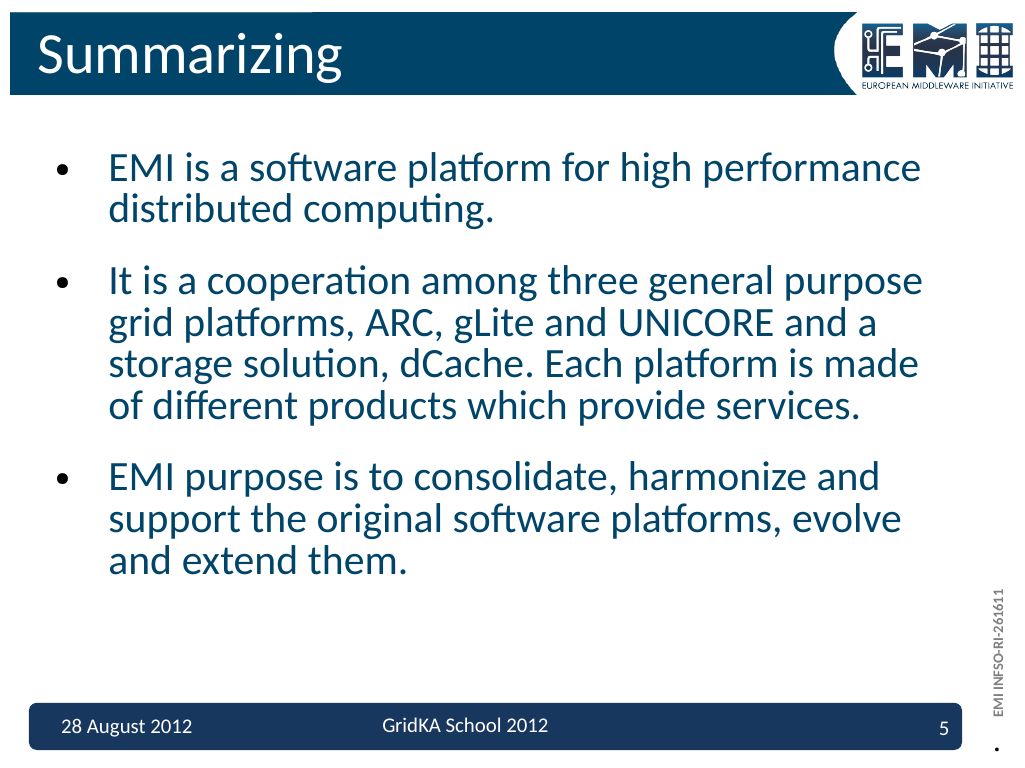

# Summarizing
EMI is a software platform for high performance distributed computing.
It is a cooperation among three general purpose grid platforms, ARC, gLite and UNICORE and a storage solution, dCache. Each platform is made of different products which provide services.
EMI purpose is to consolidate, harmonize and support the original software platforms, evolve and extend them.
GridKA School 2012
5